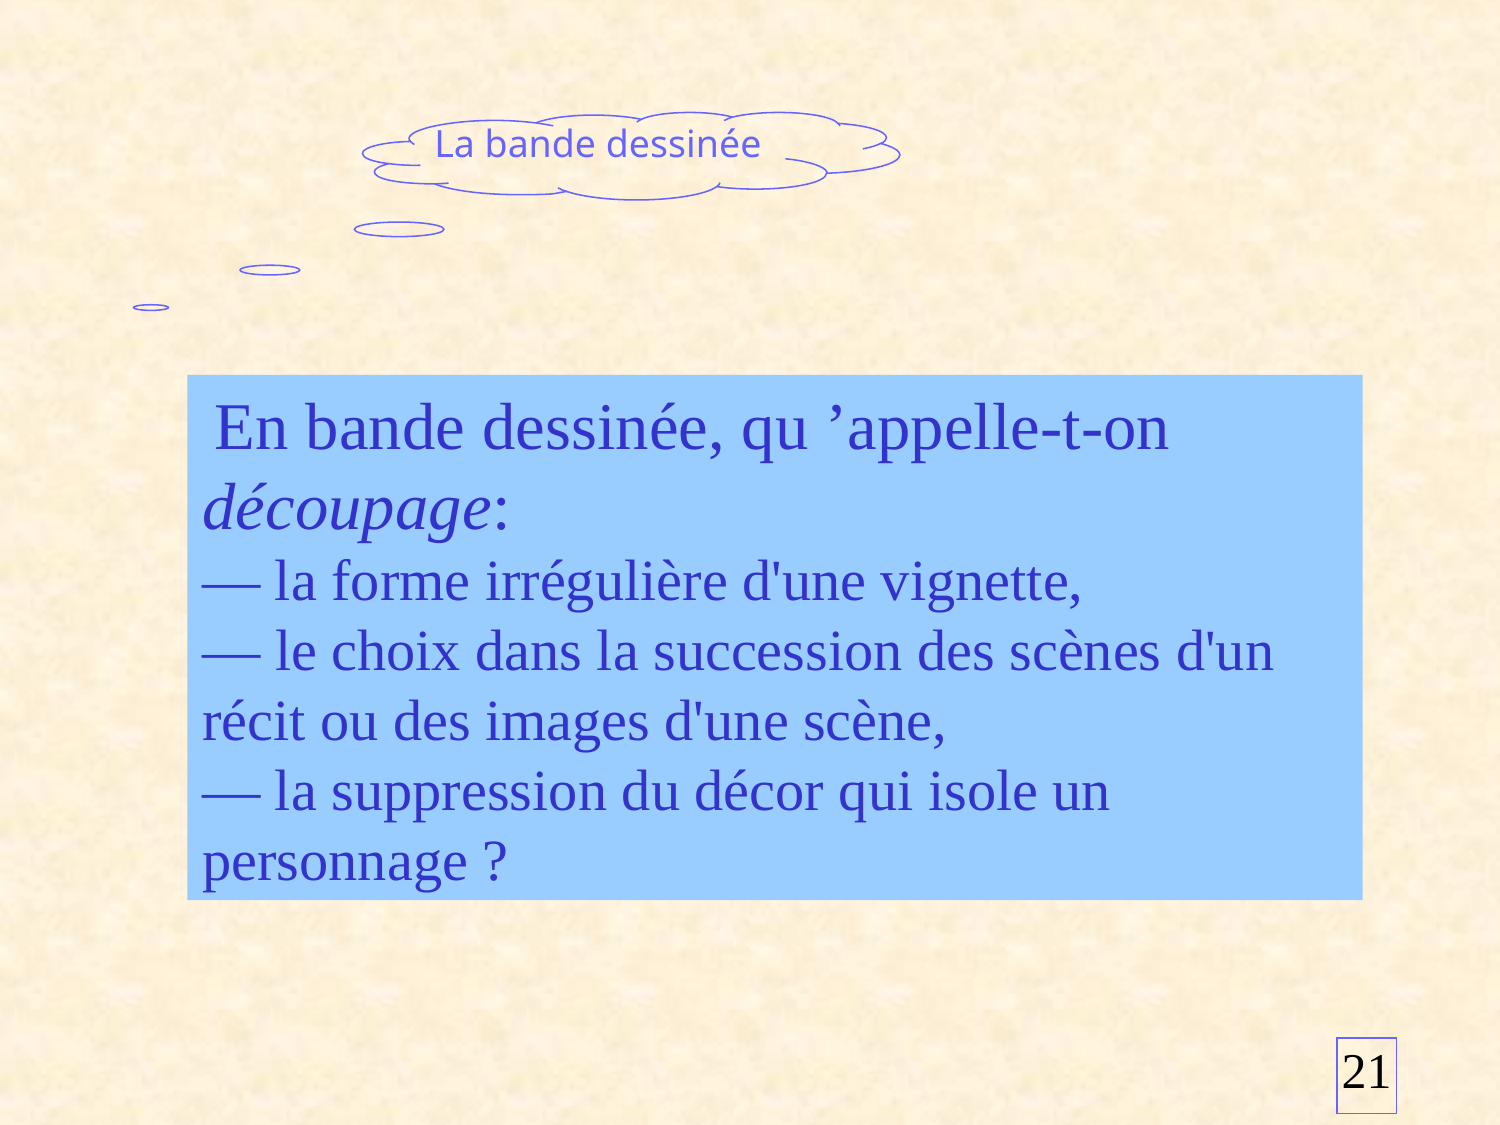

En bande dessinée, qu ’appelle-t-on découpage:
— la forme irrégulière d'une vignette,
— le choix dans la succession des scènes d'un récit ou des images d'une scène,
— la suppression du décor qui isole un personnage ?
21